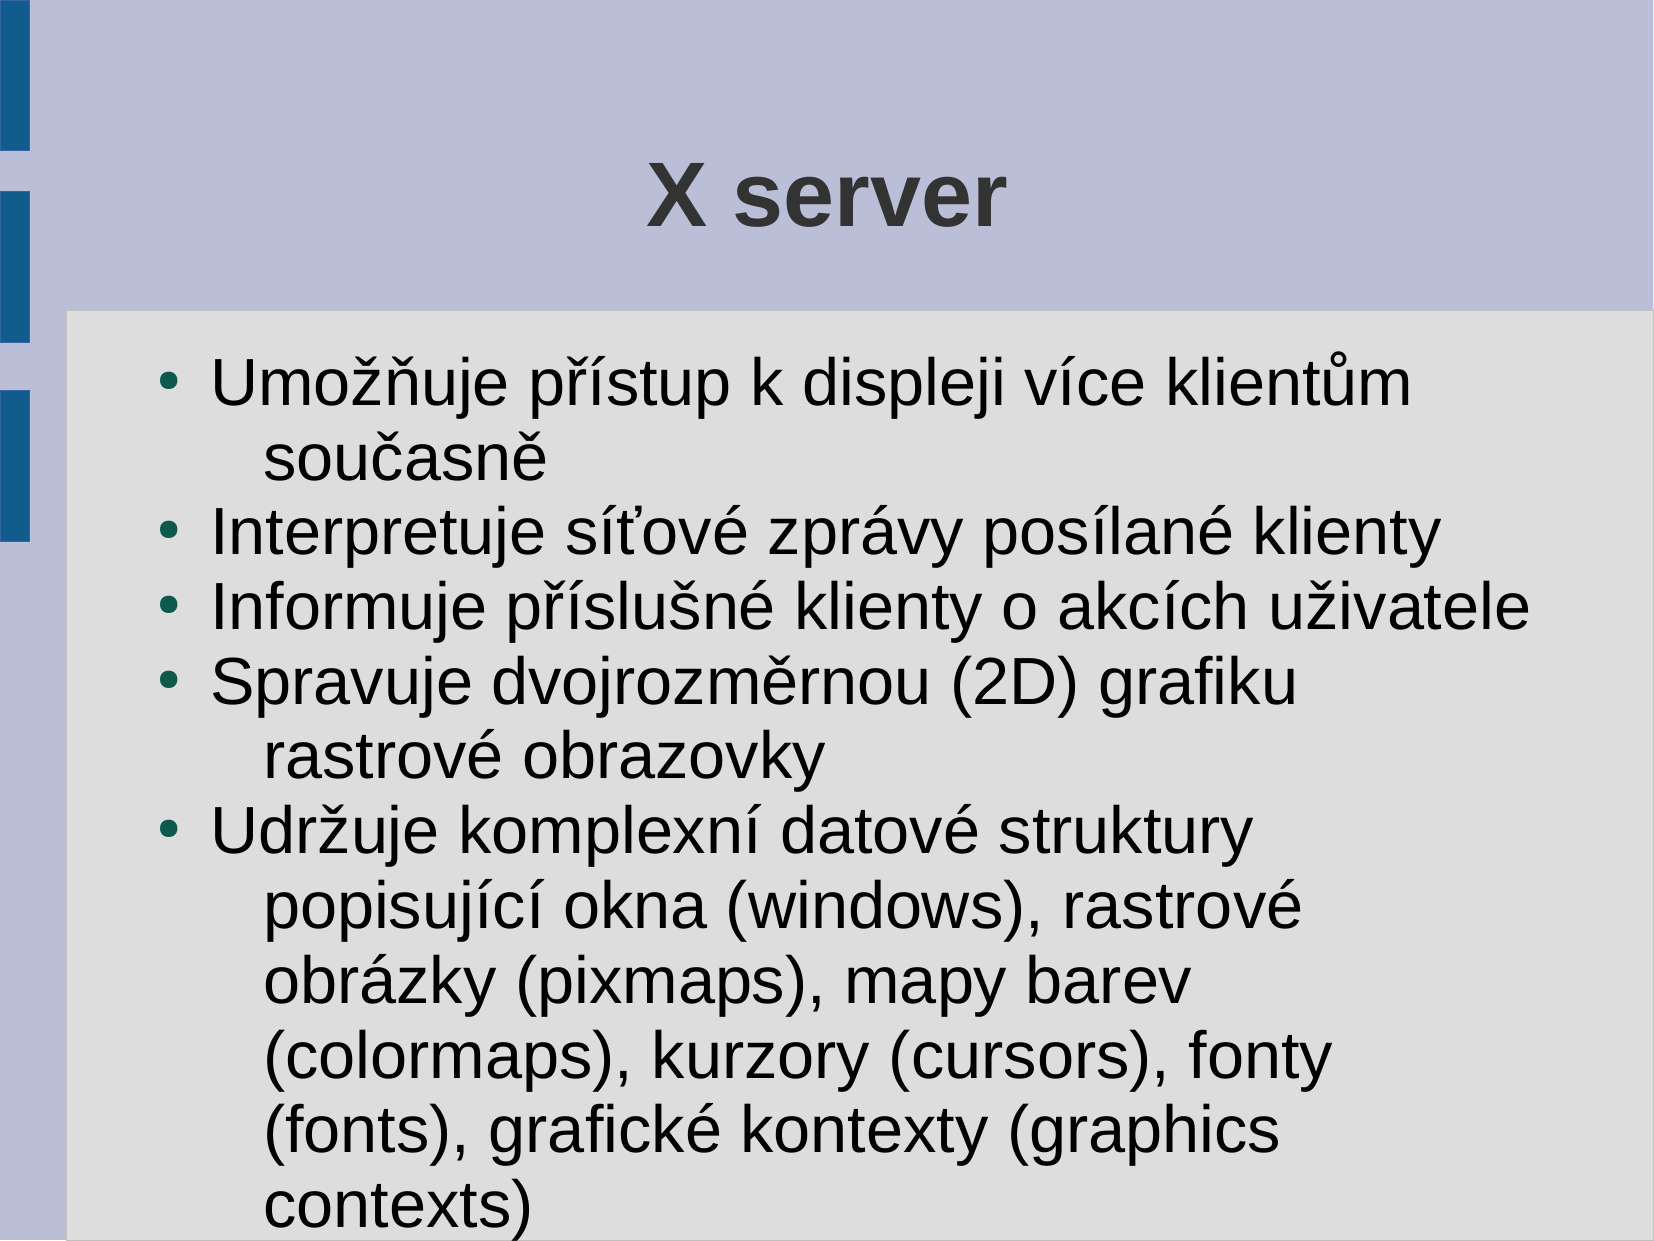

# X server
Umožňuje přístup k displeji více klientům současně
Interpretuje síťové zprávy posílané klienty
Informuje příslušné klienty o akcích uživatele
Spravuje dvojrozměrnou (2D) grafiku rastrové obrazovky
Udržuje komplexní datové struktury popisující okna (windows), rastrové obrázky (pixmaps), mapy barev (colormaps), kurzory (cursors), fonty (fonts), grafické kontexty (graphics contexts)